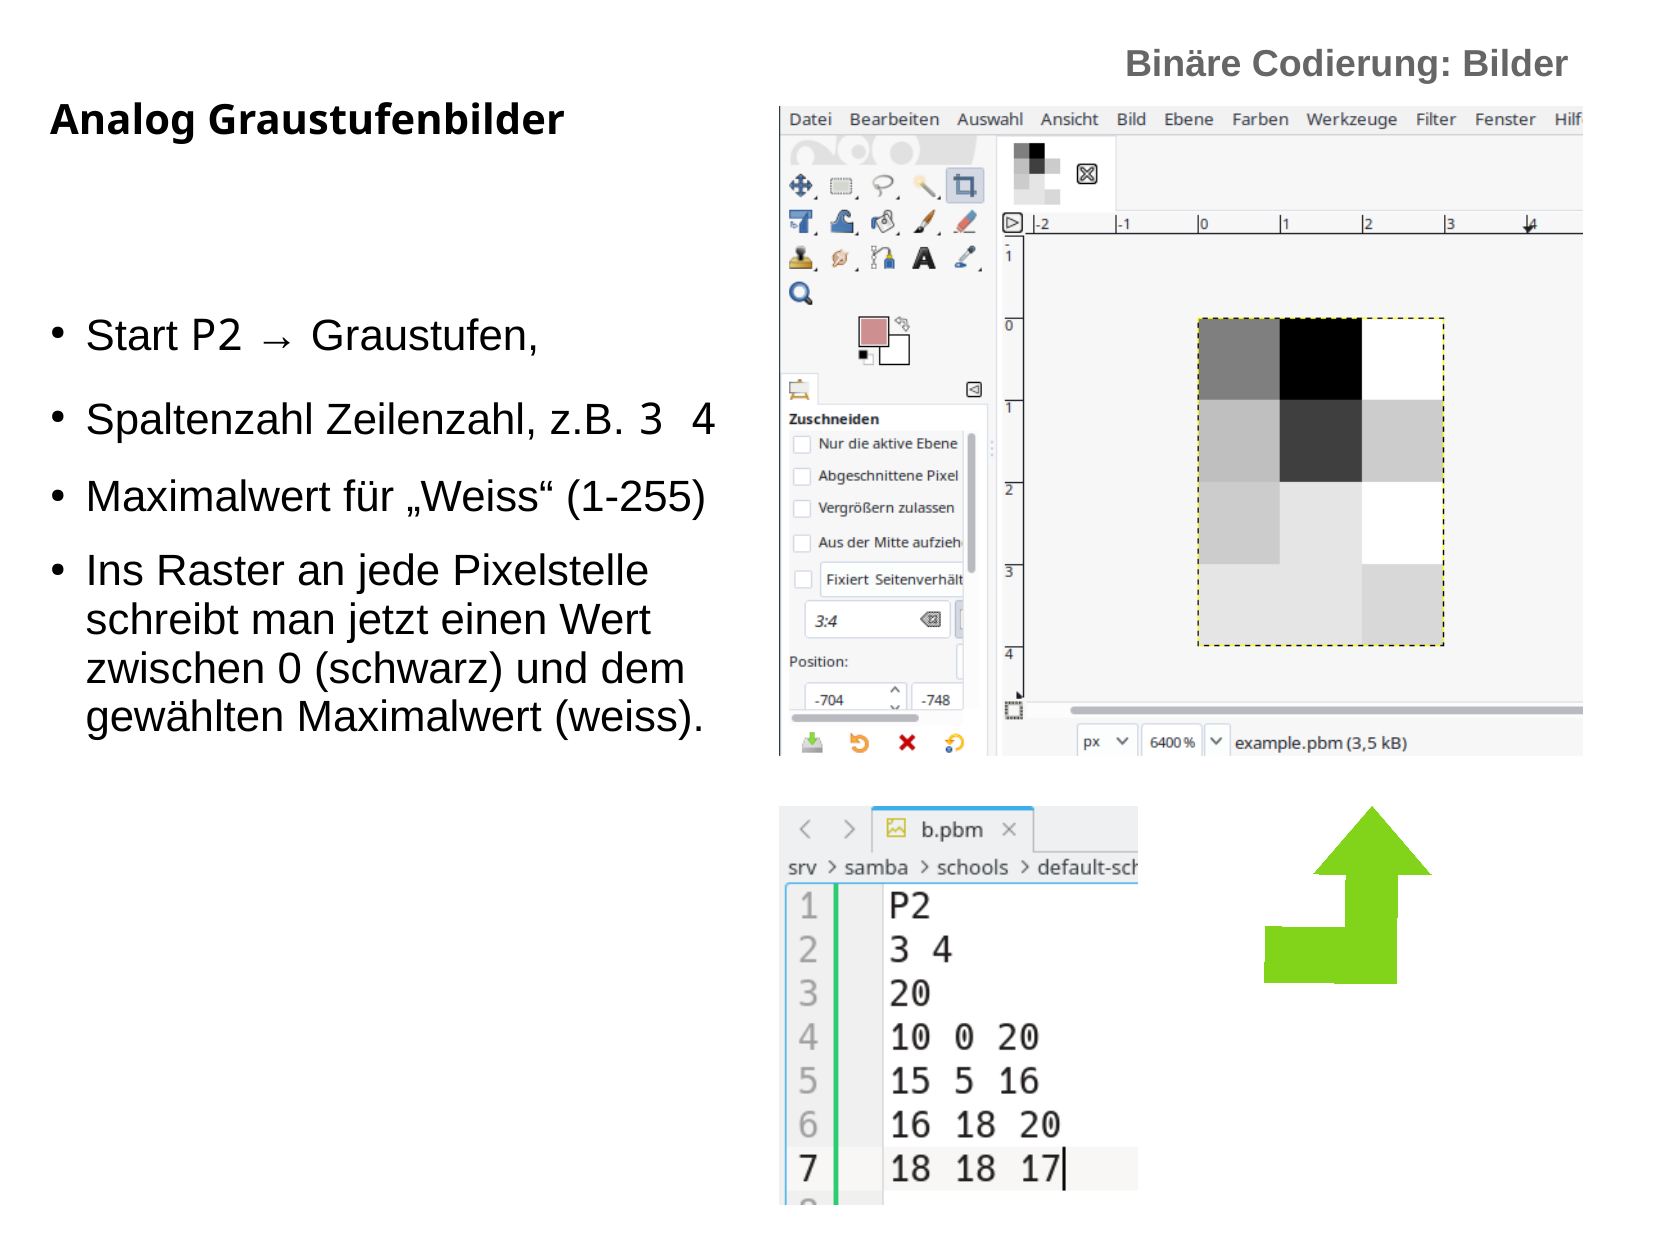

Binäre Codierung: Bilder
Analog Graustufenbilder
Start P2 → Graustufen,
Spaltenzahl Zeilenzahl, z.B. 3 4
Maximalwert für „Weiss“ (1-255)
Ins Raster an jede Pixelstelle schreibt man jetzt einen Wert zwischen 0 (schwarz) und dem gewählten Maximalwert (weiss).